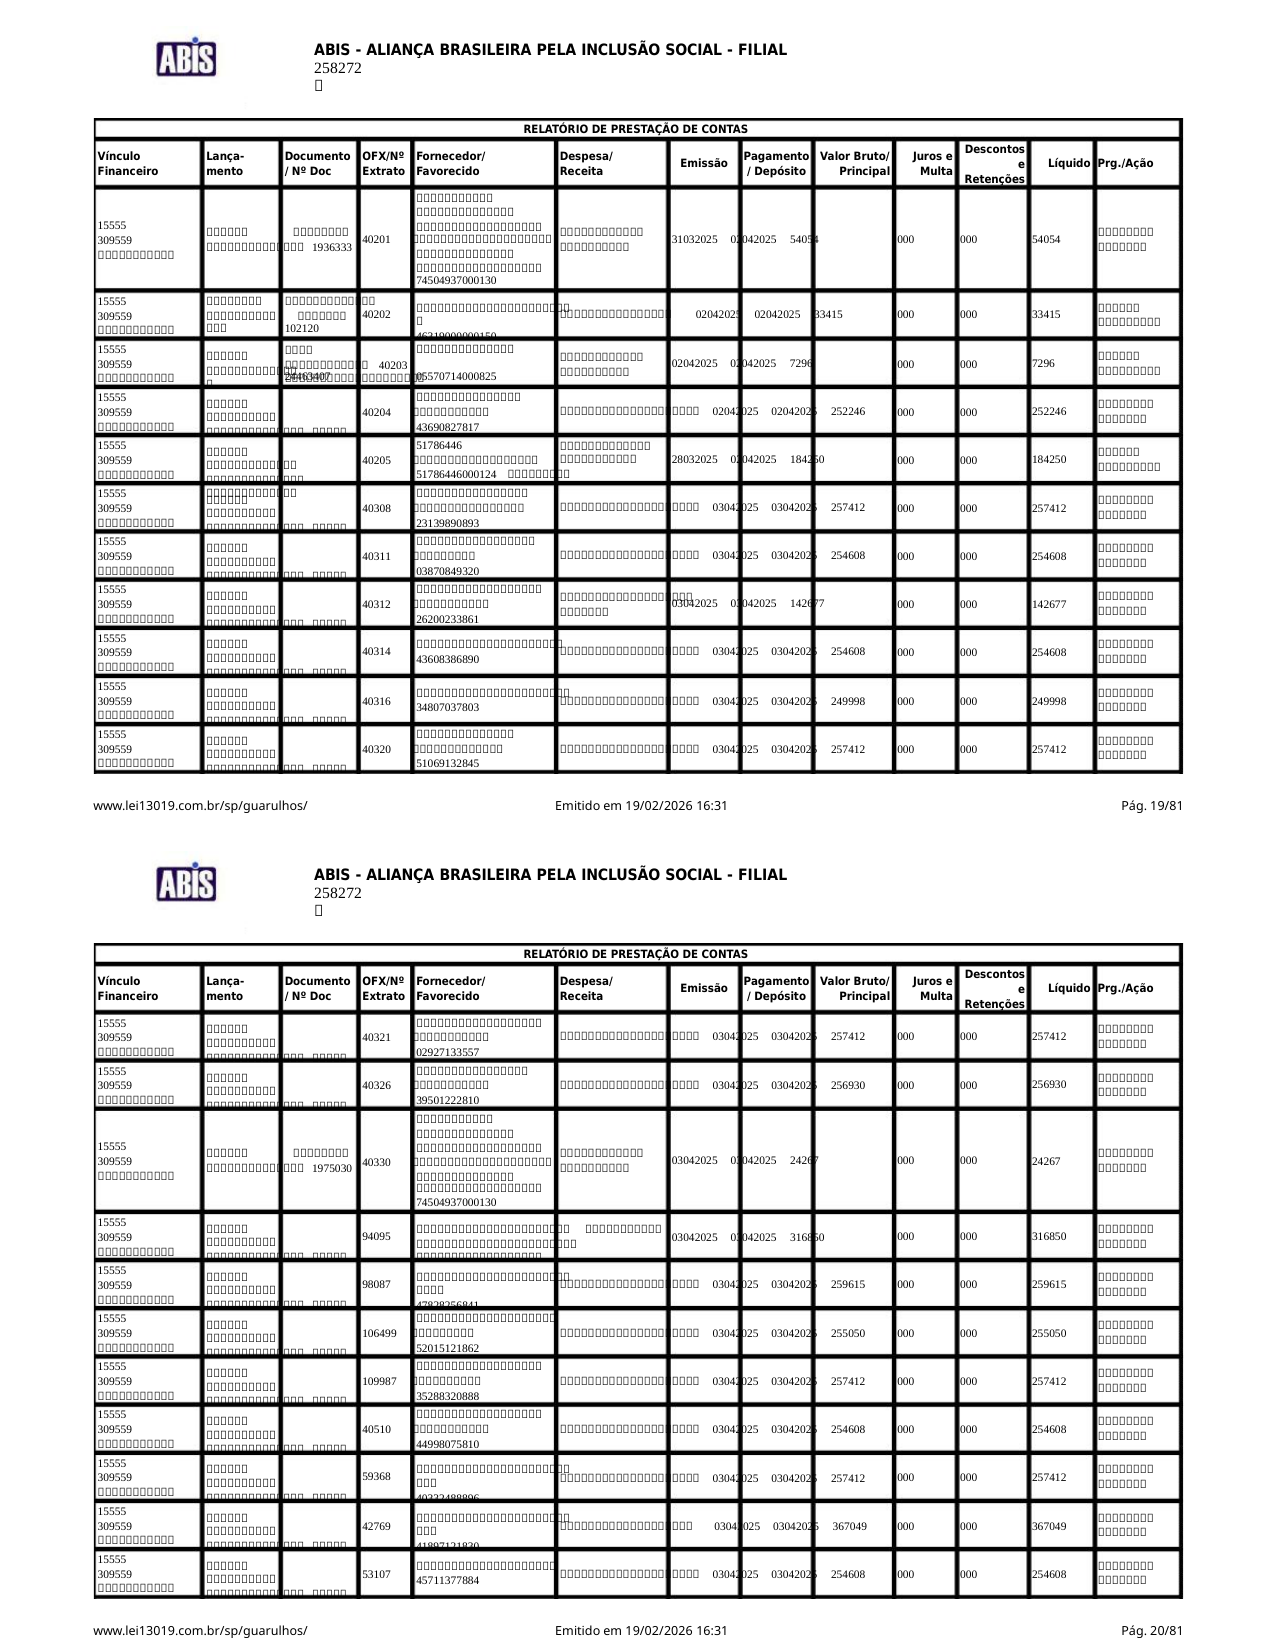

ABIS - ALIANÇA BRASILEIRA PELA INCLUSÃO SOCIAL - FILIAL


RELATÓRIO DE PRESTAÇÃO DE CONTAS
Descontos
e
Retenções
Vínculo
Financeiro
Lança-
mento
Documento
/ Nº Doc
OFX/Nº
Extrato
Fornecedor/
Favorecido
Despesa/
Receita
Pagamento
/ Depósito
Valor Bruto/
Principal
Juros e
Multa
Emissão
Líquido Prg./Ação






 
 




 


  








 






   


























  








  







 

 
 


   













 
 
 



 
  




 

 
 


   




 

 
 


   






 

 
 


  



 
 






   
   
   



 
 








 

 
 


www.lei13019.com.br/sp/guarulhos/
Emitido em 19/02/2026 16:31
Pág. 19/81
ABIS - ALIANÇA BRASILEIRA PELA INCLUSÃO SOCIAL - FILIAL


RELATÓRIO DE PRESTAÇÃO DE CONTAS
Descontos
e
Retenções
Vínculo
Financeiro
Lança-
mento
Documento
/ Nº Doc
OFX/Nº
Extrato
Fornecedor/
Favorecido
Despesa/
Receita
Pagamento
/ Depósito
Valor Bruto/
Principal
Juros e
Multa
Emissão
Líquido Prg./Ação




 

 
 


   
   









 

 
 







 




 
 




  
  







 
 
 
 































 
 




   
   
   
   
   
   
   




 

 
 






 

 
 






 

 
 





 
 










 
 







 
 




www.lei13019.com.br/sp/guarulhos/
Emitido em 19/02/2026 16:31
Pág. 20/81